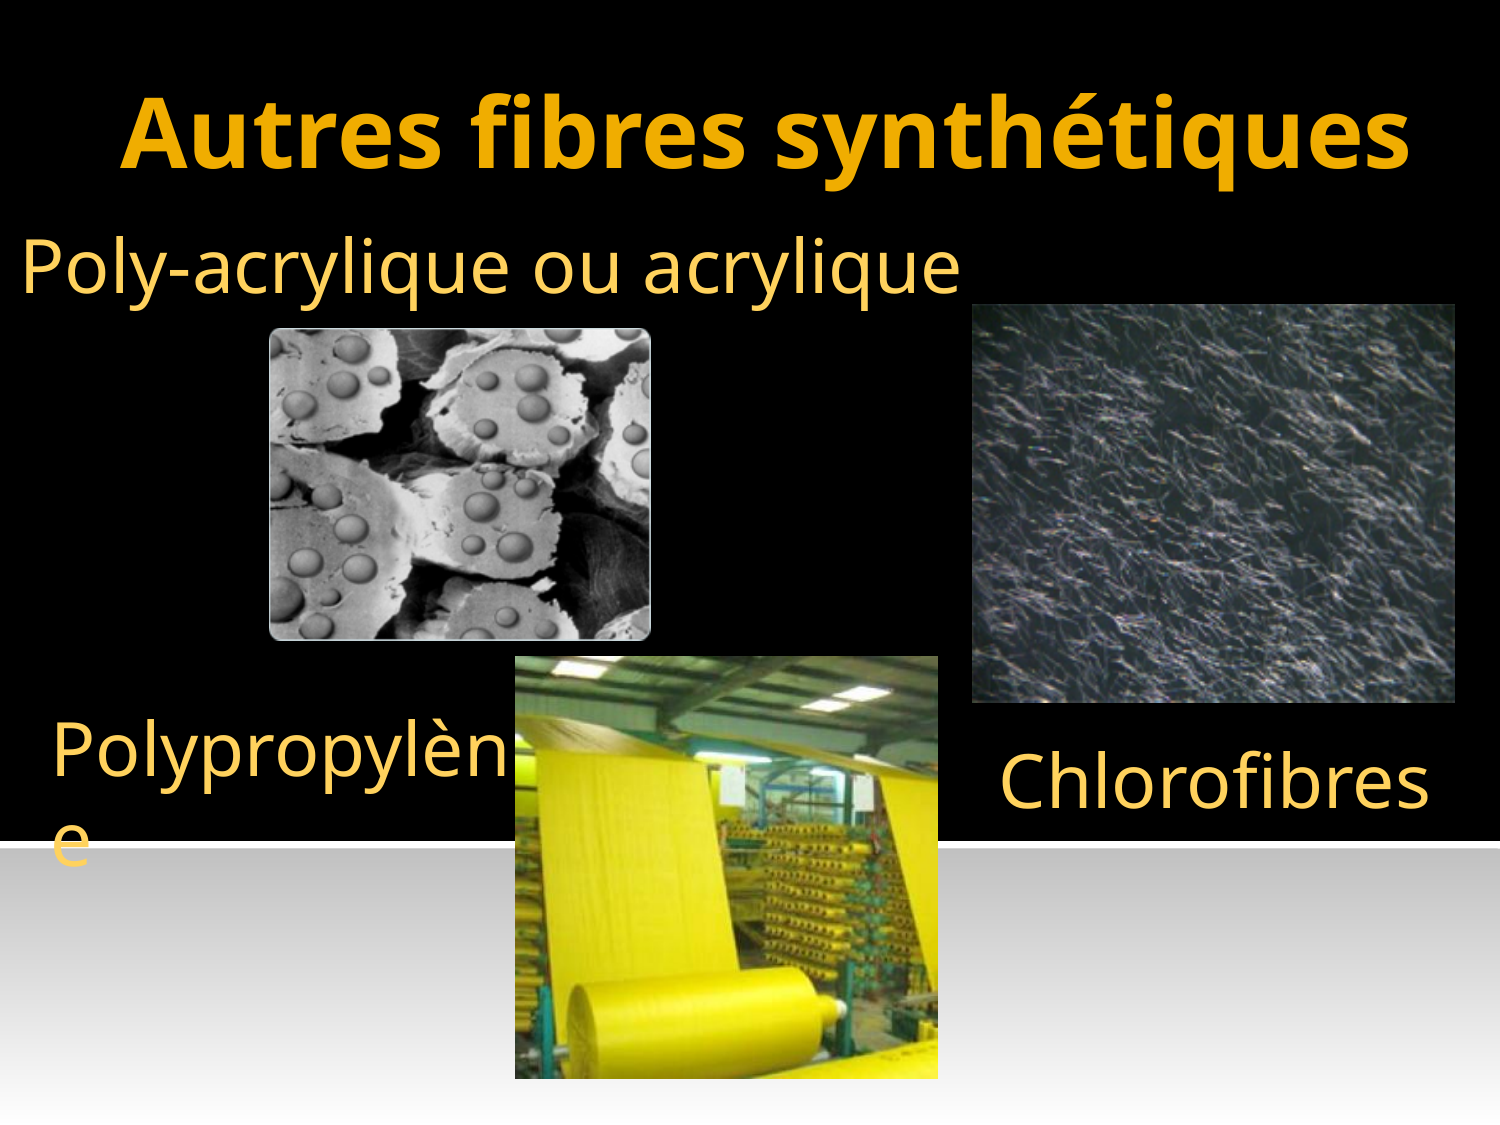

# Autres fibres synthétiques
Poly-acrylique ou acrylique
Polypropylène
Chlorofibres